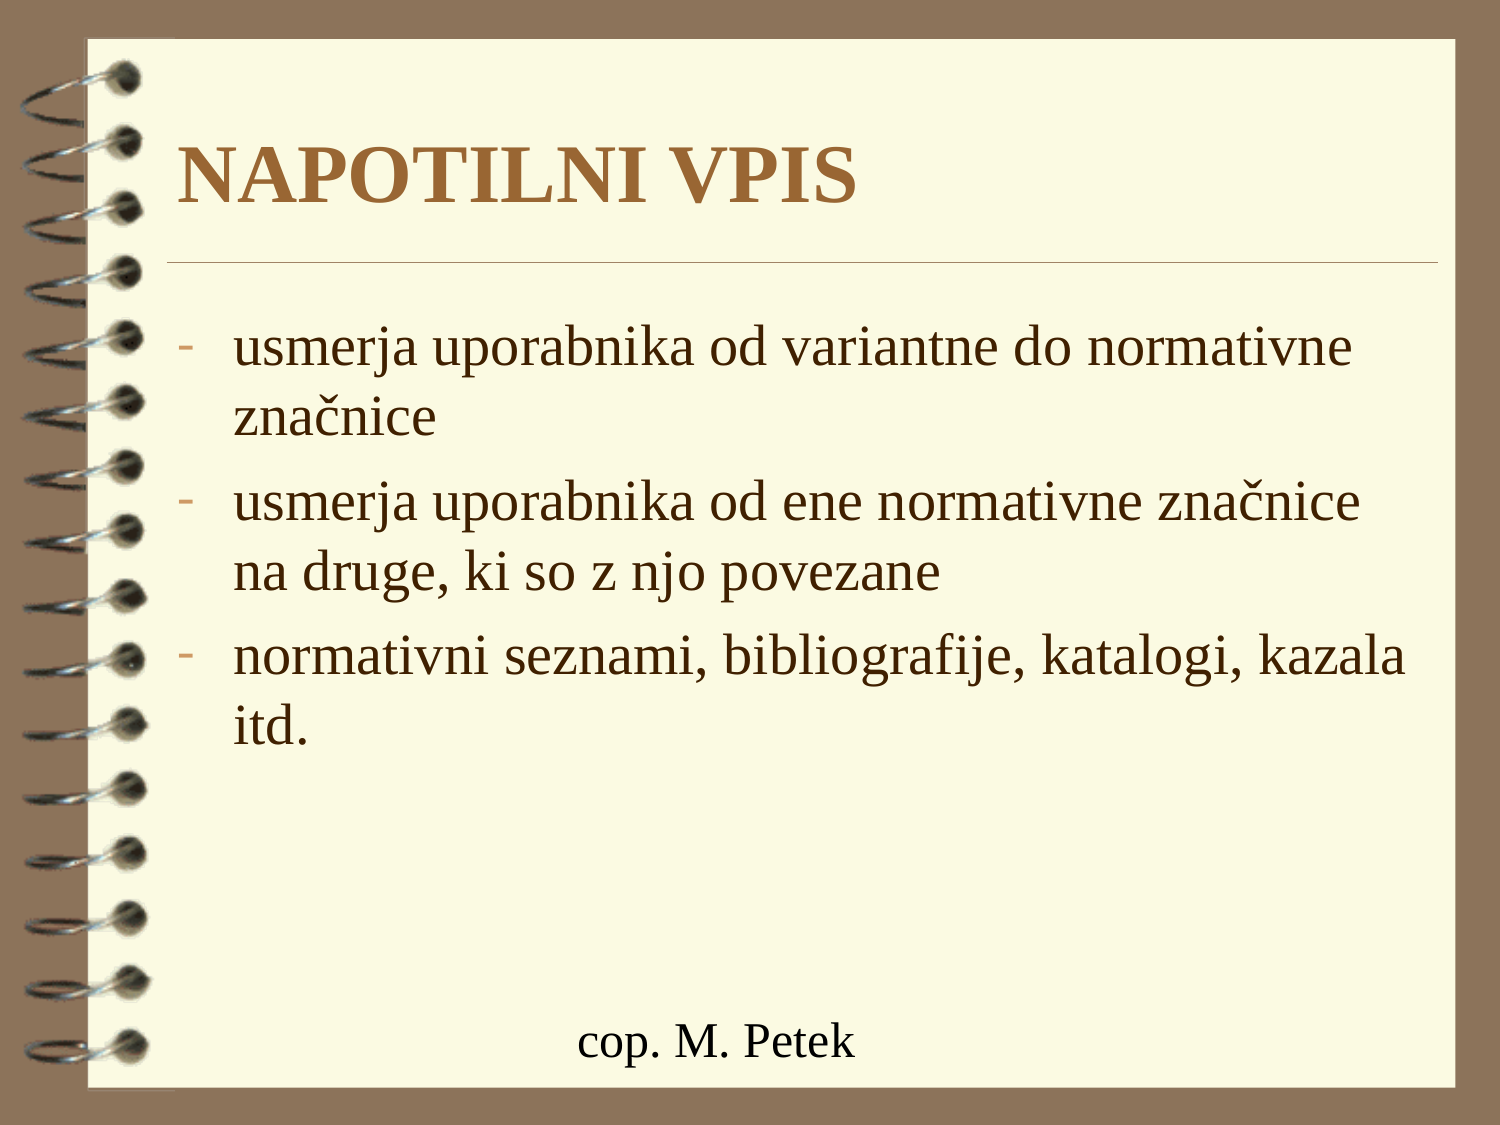

# NAPOTILNI VPIS
usmerja uporabnika od variantne do normativne značnice
usmerja uporabnika od ene normativne značnice na druge, ki so z njo povezane
normativni seznami, bibliografije, katalogi, kazala itd.
cop. M. Petek